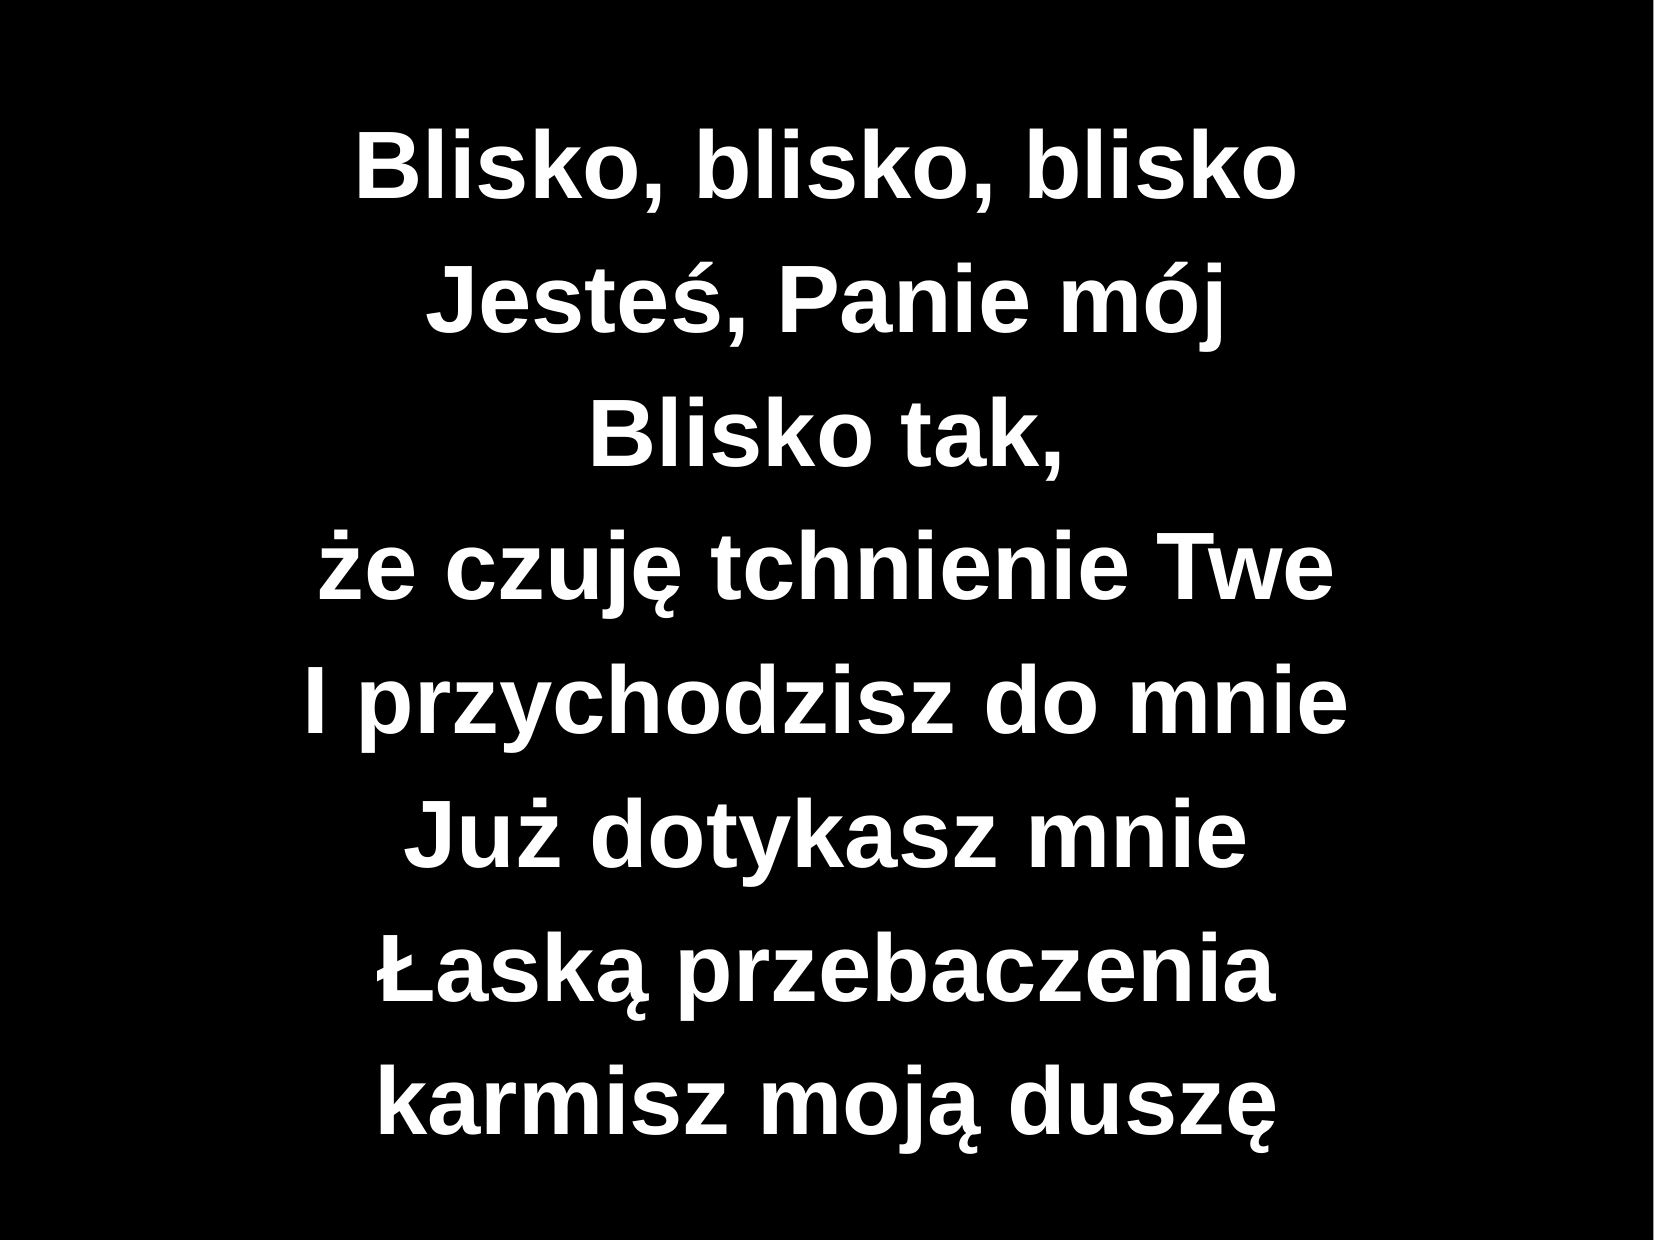

# Blisko, blisko, blisko
Jesteś, Panie mój
Blisko tak,
że czuję tchnienie Twe
I przychodzisz do mnie
Już dotykasz mnie
Łaską przebaczenia
karmisz moją duszę